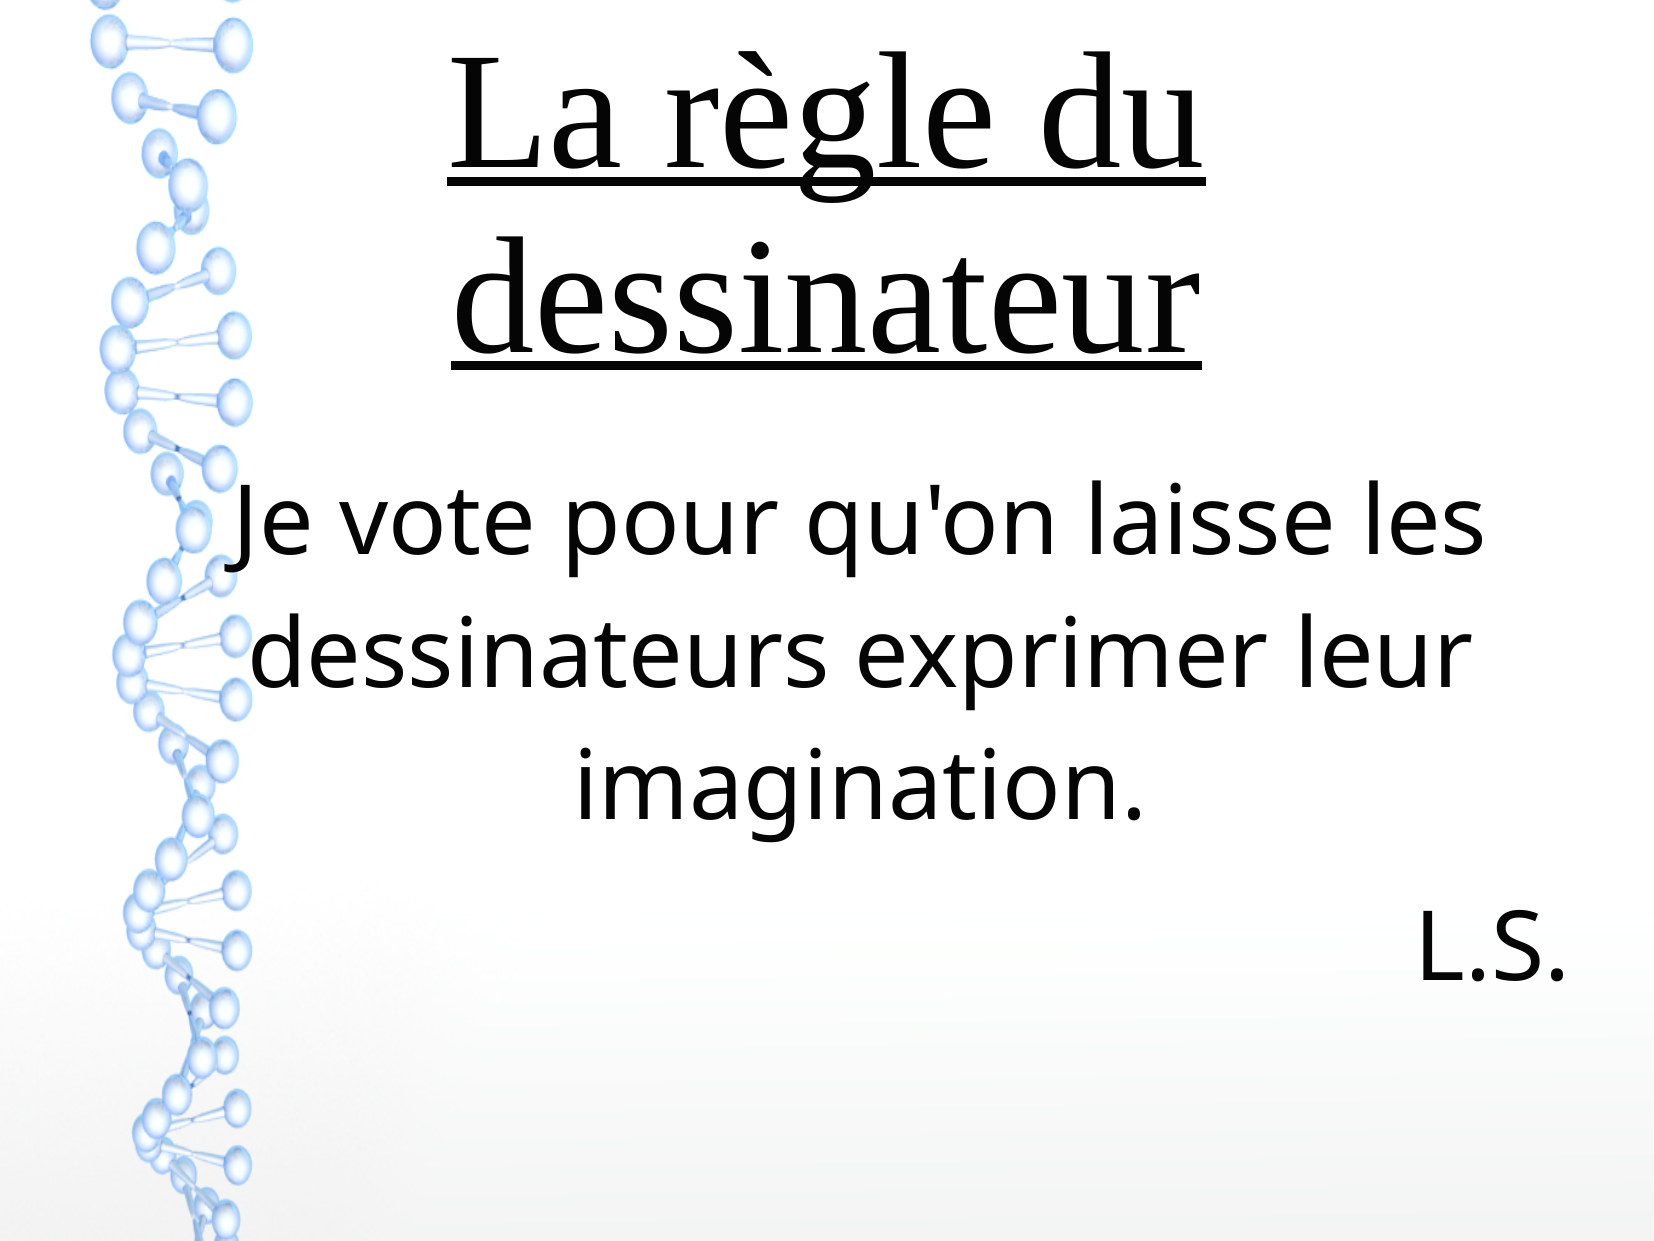

# La règle du dessinateur
Je vote pour qu'on laisse les dessinateurs exprimer leur imagination.
L.S.